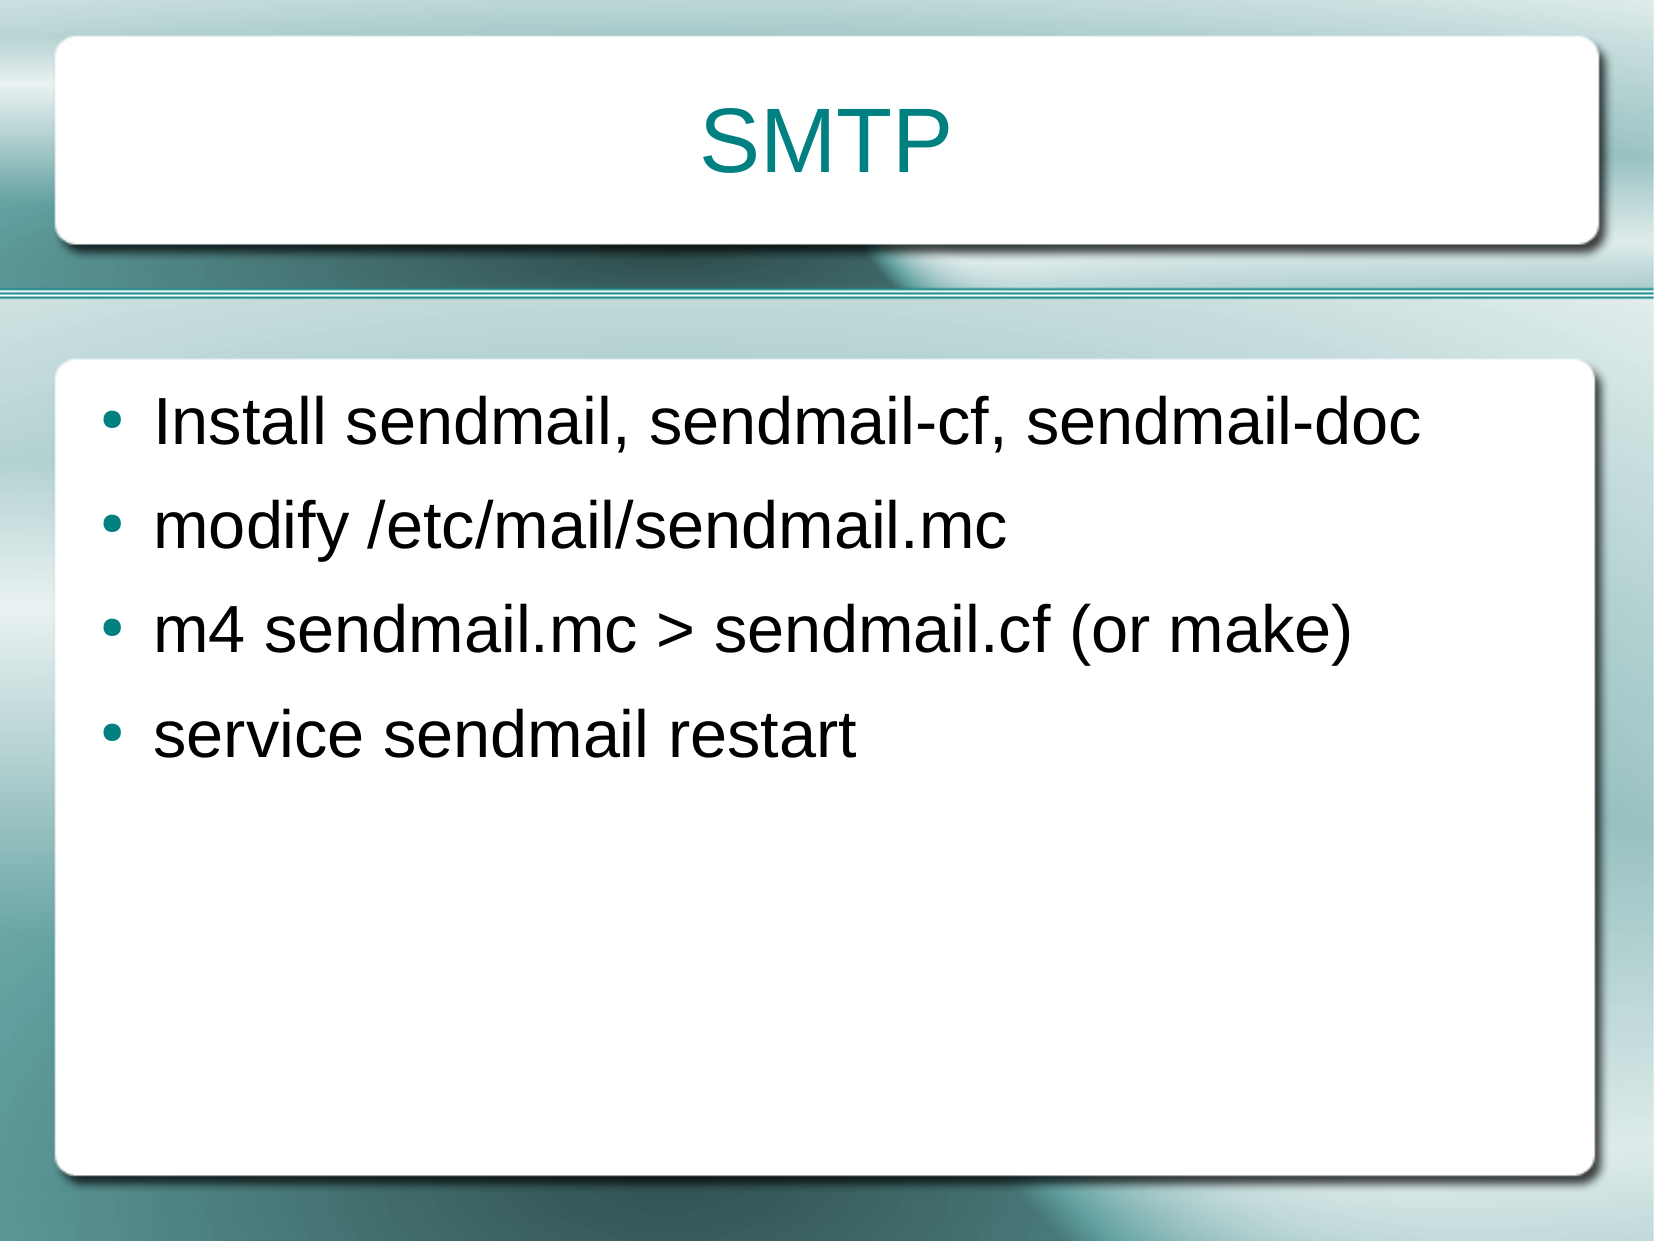

# SMTP
Install sendmail, sendmail-cf, sendmail-doc
modify /etc/mail/sendmail.mc
m4 sendmail.mc > sendmail.cf (or make)
service sendmail restart